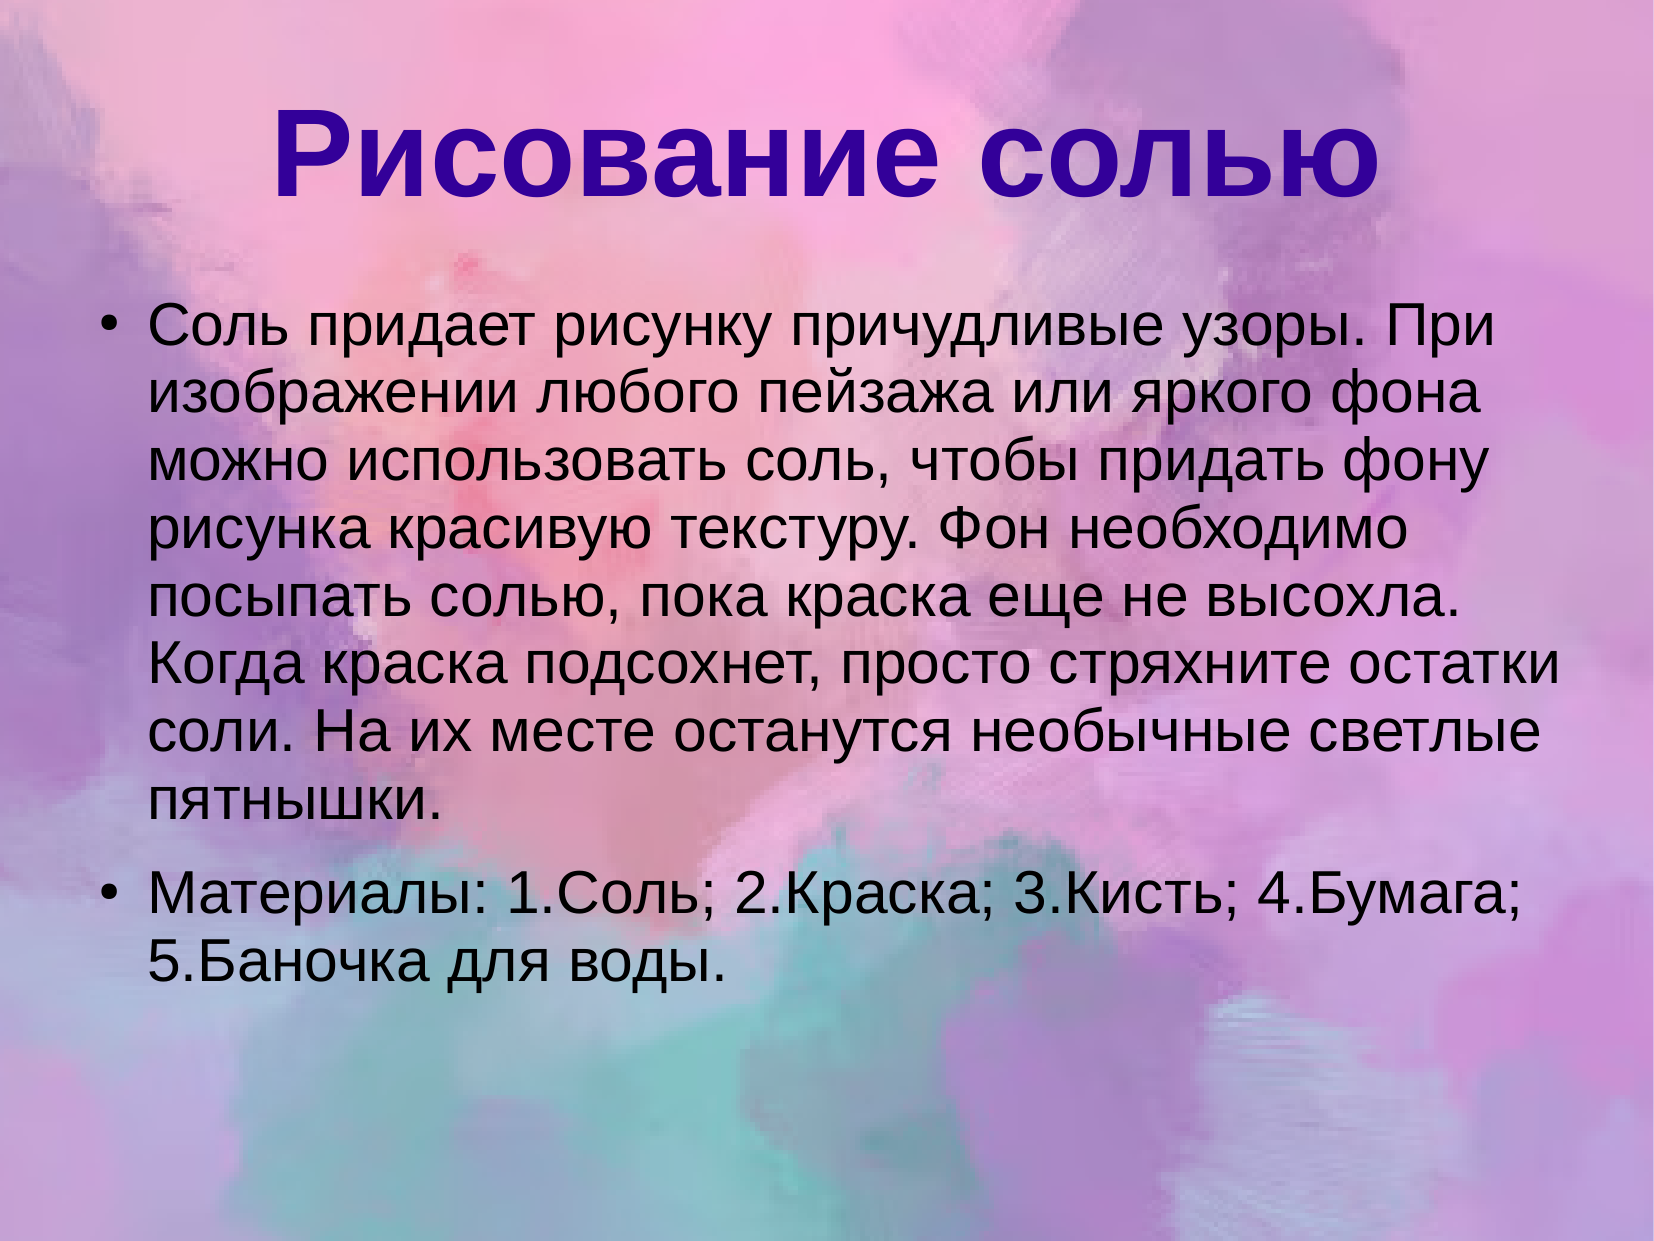

# Рисование солью
Соль придает рисунку причудливые узоры. При изображении любого пейзажа или яркого фона можно использовать соль, чтобы придать фону рисунка красивую текстуру. Фон необходимо посыпать солью, пока краска еще не высохла. Когда краска подсохнет, просто стряхните остатки соли. На их месте останутся необычные светлые пятнышки.
Материалы: 1.Соль; 2.Краска; 3.Кисть; 4.Бумага; 5.Баночка для воды.